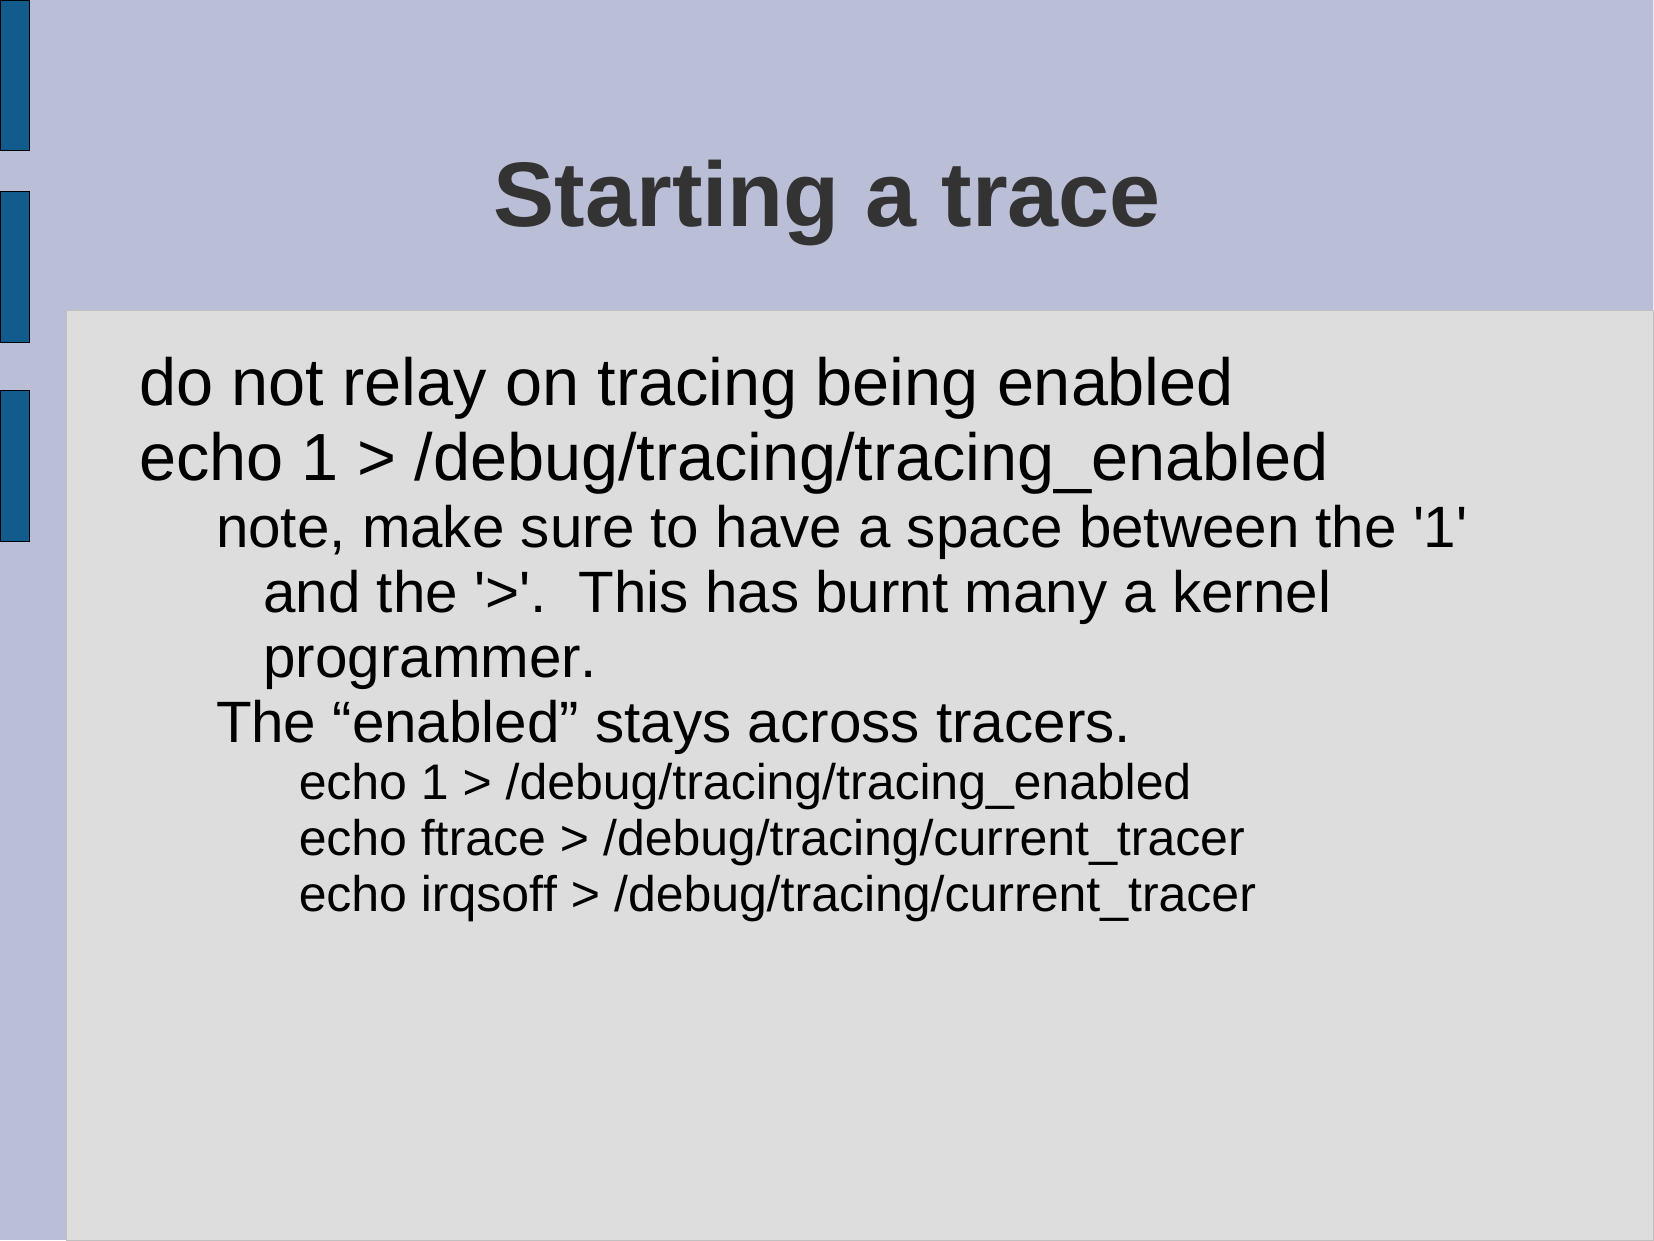

# Starting a trace
do not relay on tracing being enabled
echo 1 > /debug/tracing/tracing_enabled
note, make sure to have a space between the '1' and the '>'. This has burnt many a kernel programmer.
The “enabled” stays across tracers.
echo 1 > /debug/tracing/tracing_enabled
echo ftrace > /debug/tracing/current_tracer
echo irqsoff > /debug/tracing/current_tracer